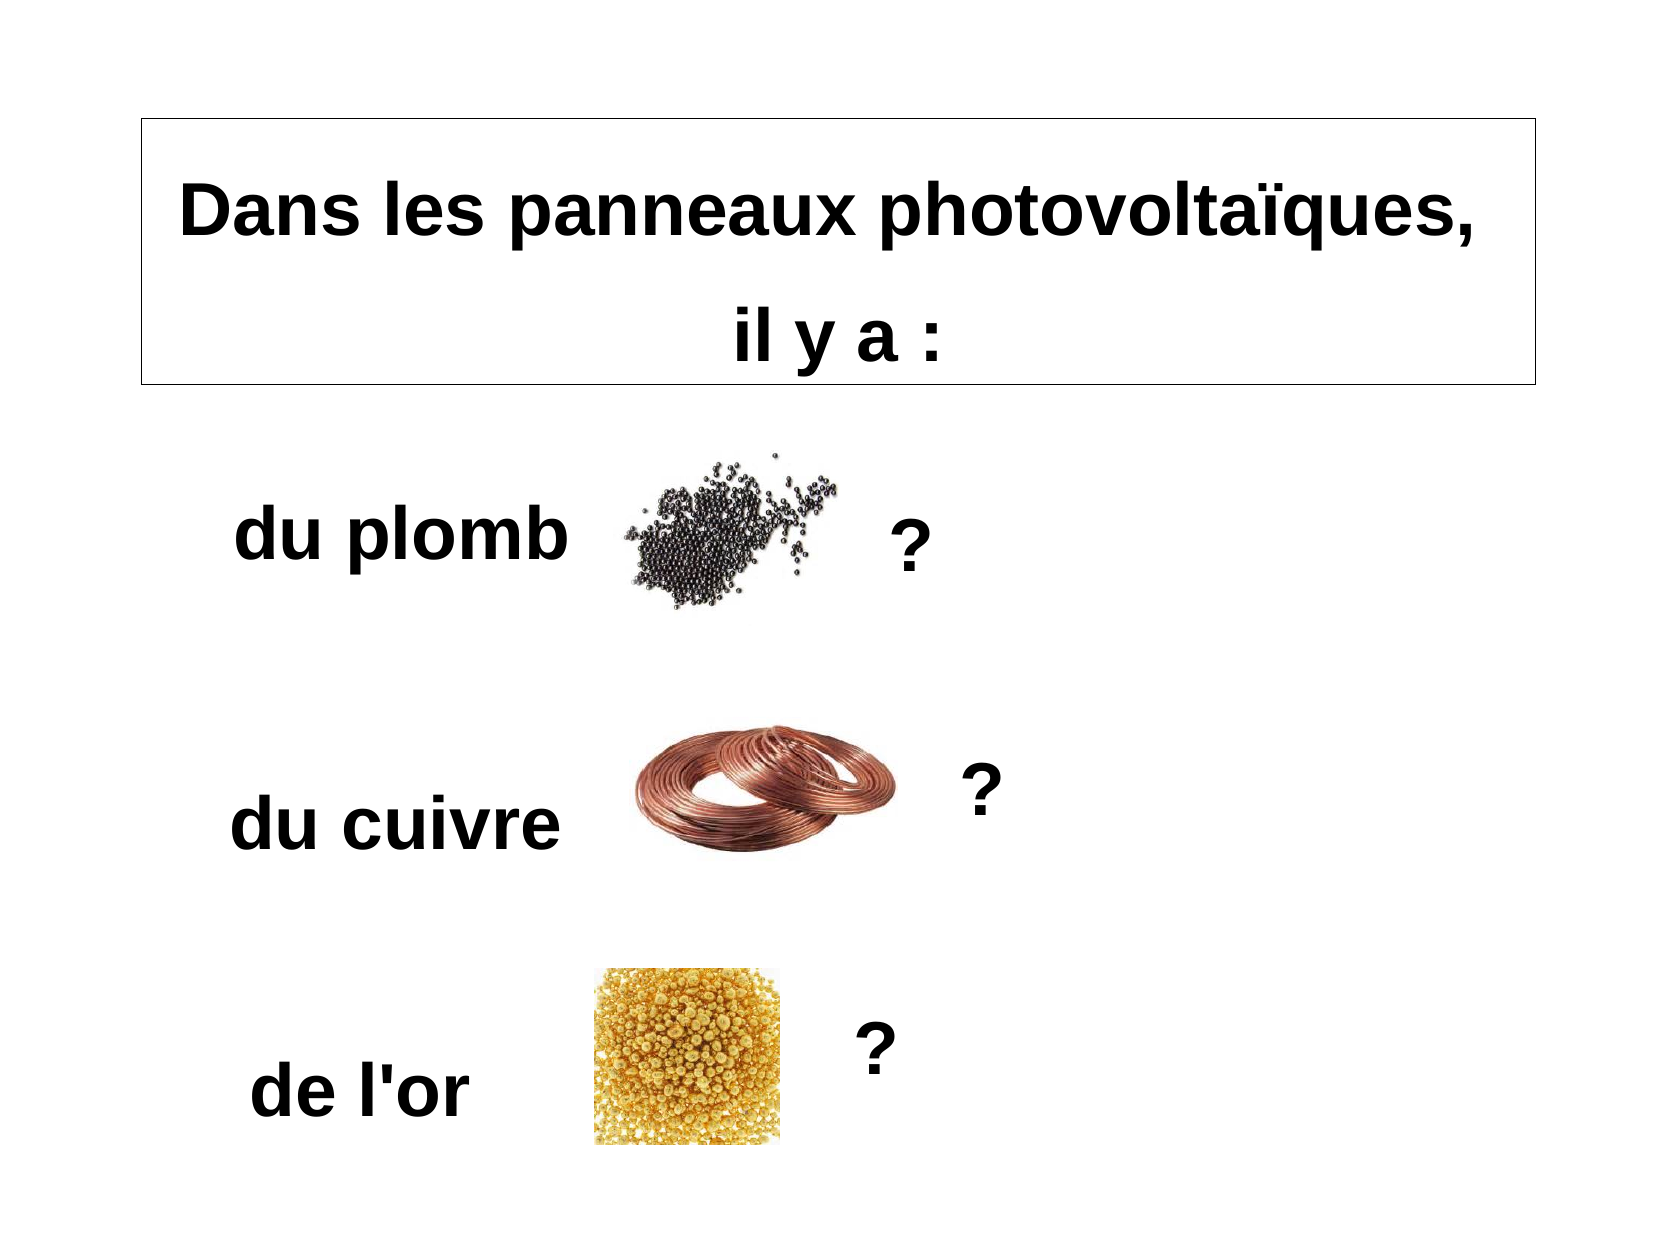

Dans les panneaux photovoltaïques,
il y a :
du plomb
?
du cuivre
?
de l'or
?